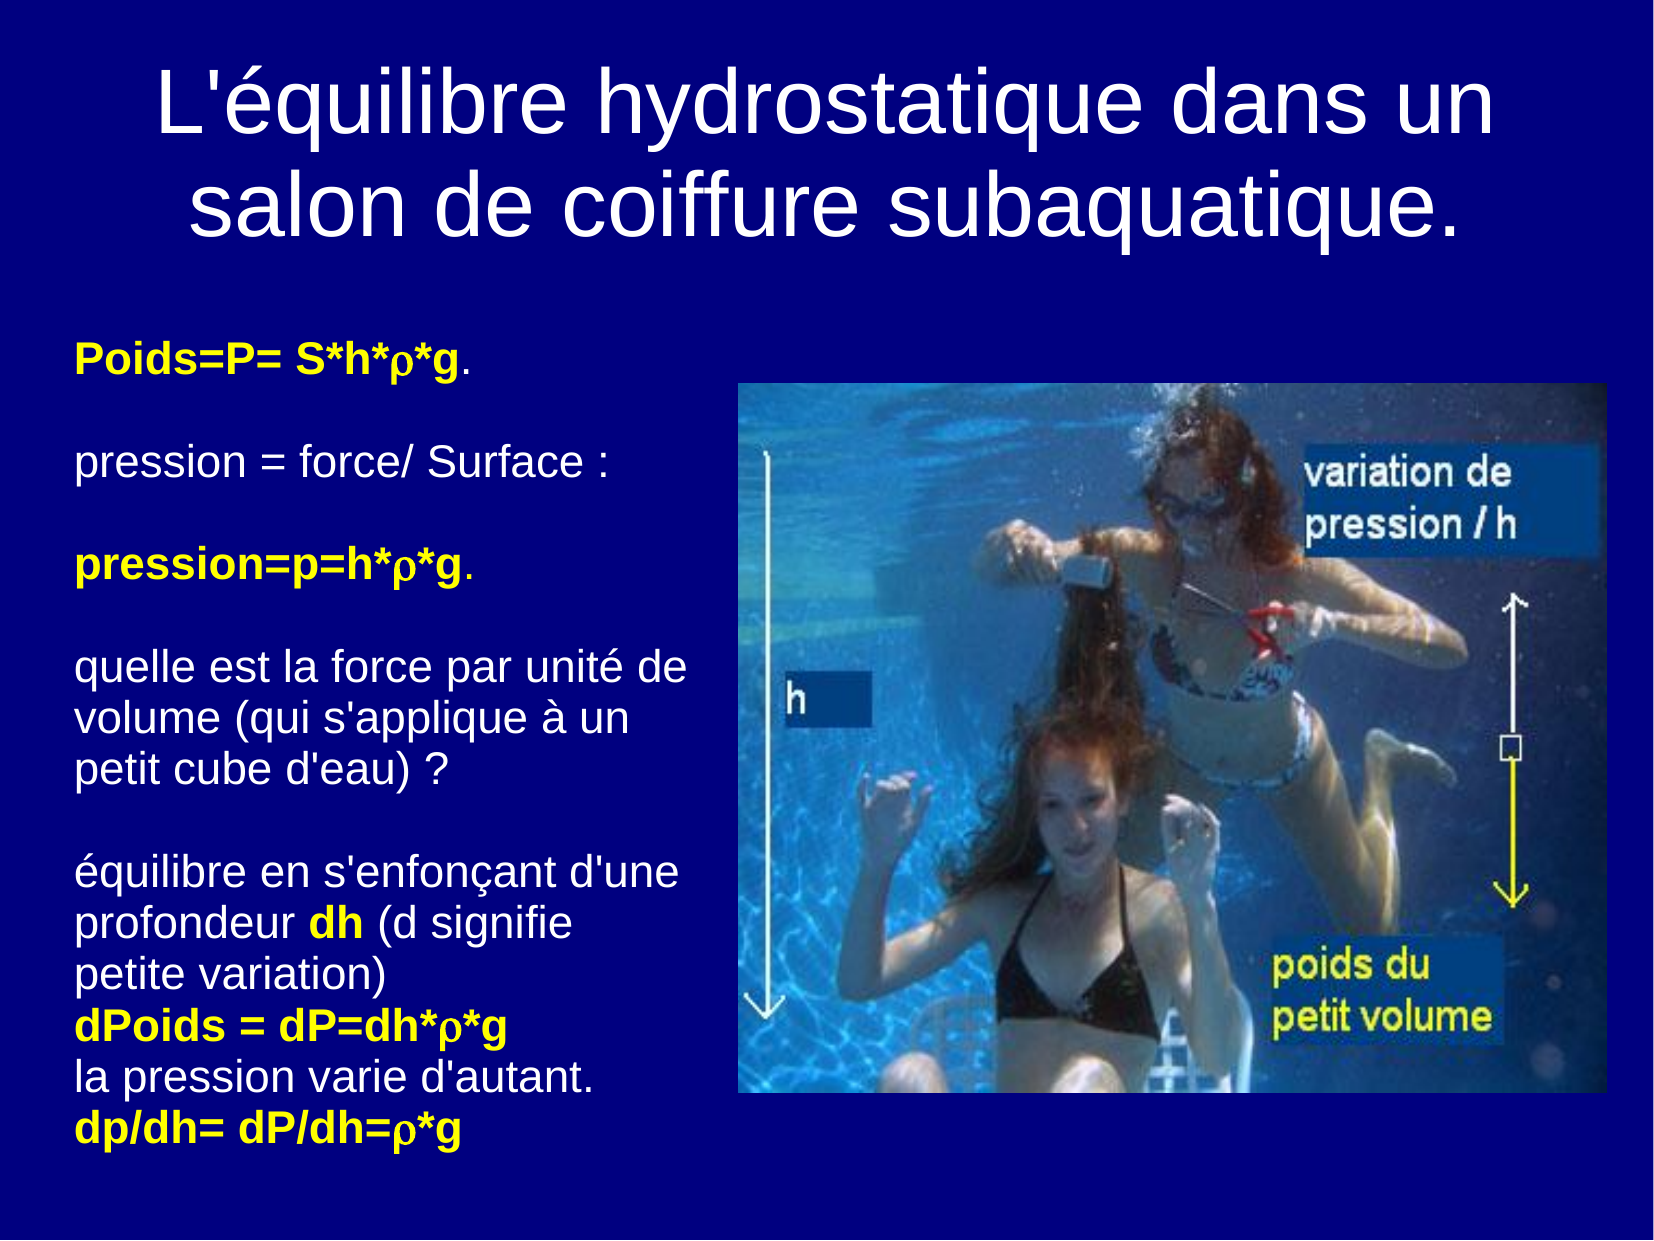

# L'équilibre hydrostatique dans un salon de coiffure subaquatique.
Poids=P= S*h*r*g.
pression = force/ Surface :
pression=p=h*r*g.
quelle est la force par unité de volume (qui s'applique à un petit cube d'eau) ?
équilibre en s'enfonçant d'une profondeur dh (d signifie petite variation)
dPoids = dP=dh*r*g
la pression varie d'autant.
dp/dh= dP/dh=r*g